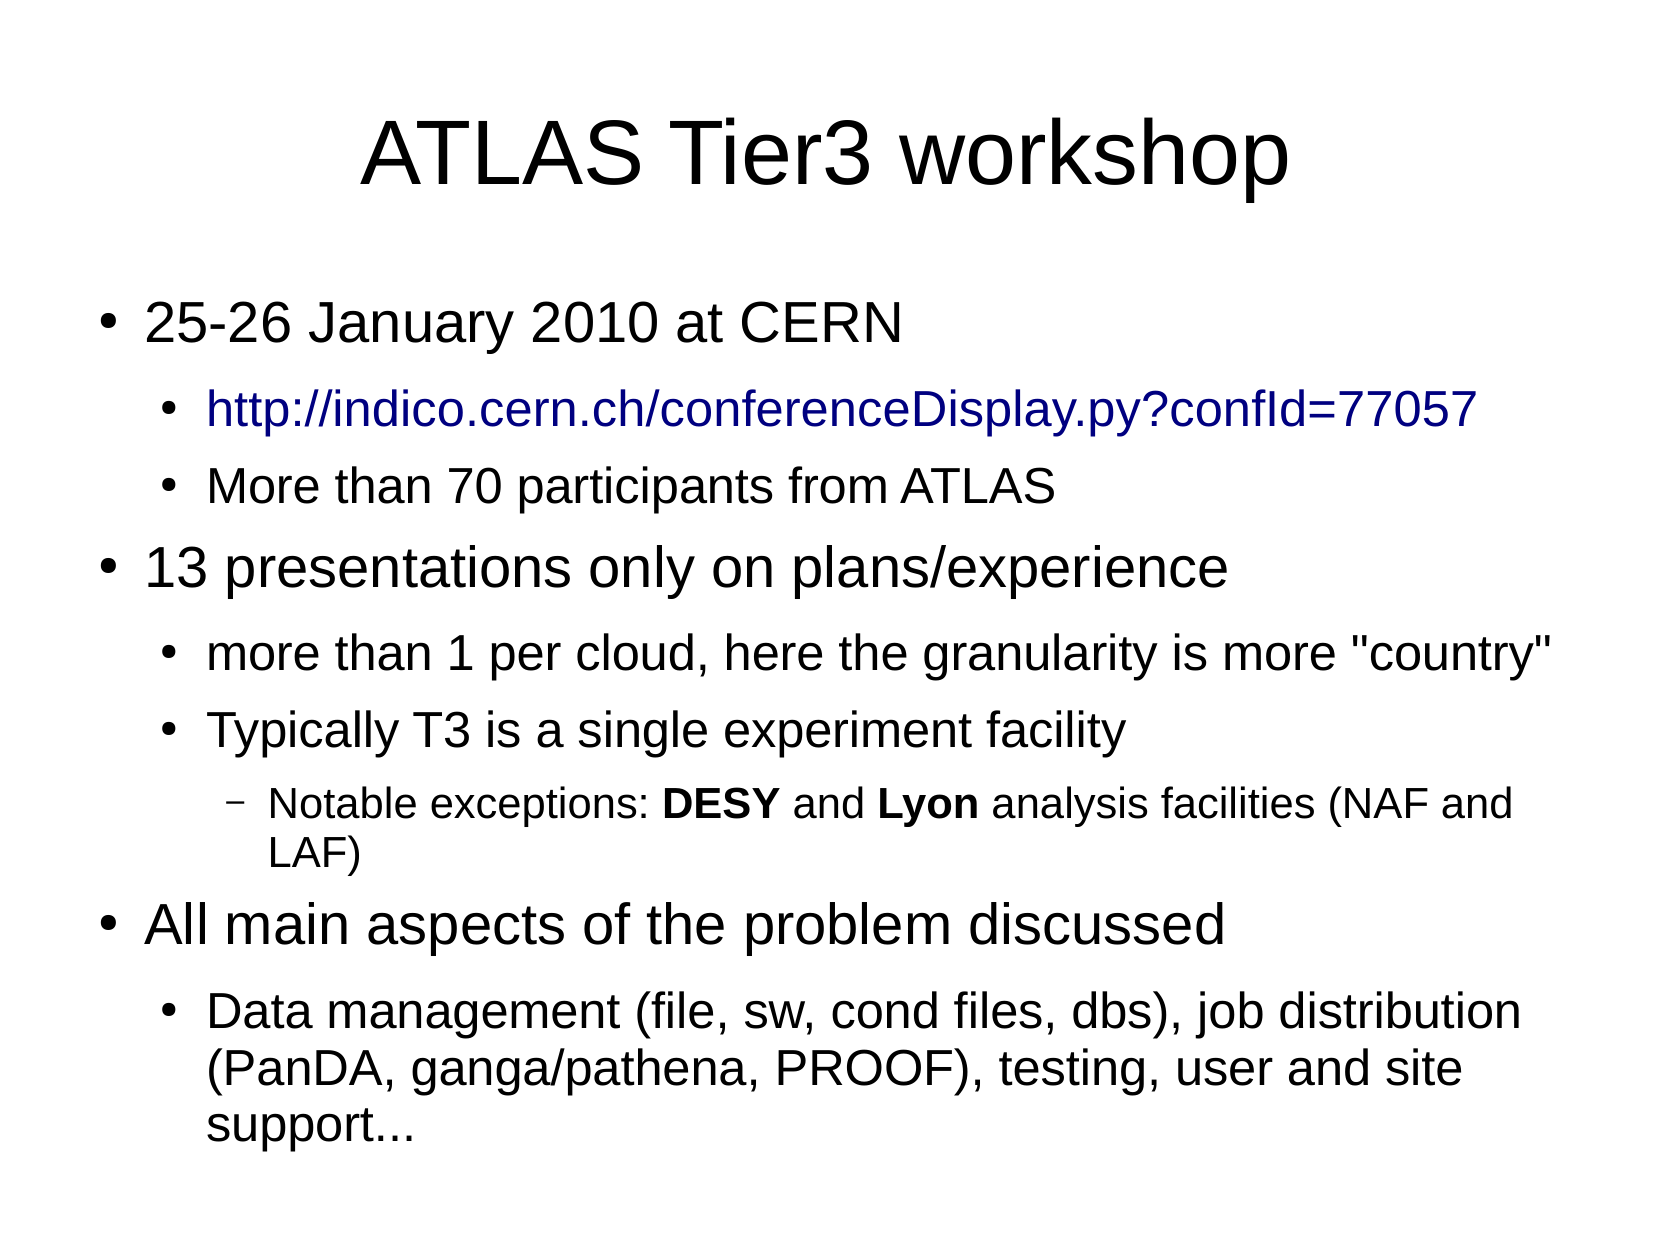

# ATLAS Tier3 workshop
25-26 January 2010 at CERN
http://indico.cern.ch/conferenceDisplay.py?confId=77057
More than 70 participants from ATLAS
13 presentations only on plans/experience
more than 1 per cloud, here the granularity is more "country"
Typically T3 is a single experiment facility
Notable exceptions: DESY and Lyon analysis facilities (NAF and LAF)
All main aspects of the problem discussed
Data management (file, sw, cond files, dbs), job distribution (PanDA, ganga/pathena, PROOF), testing, user and site support...